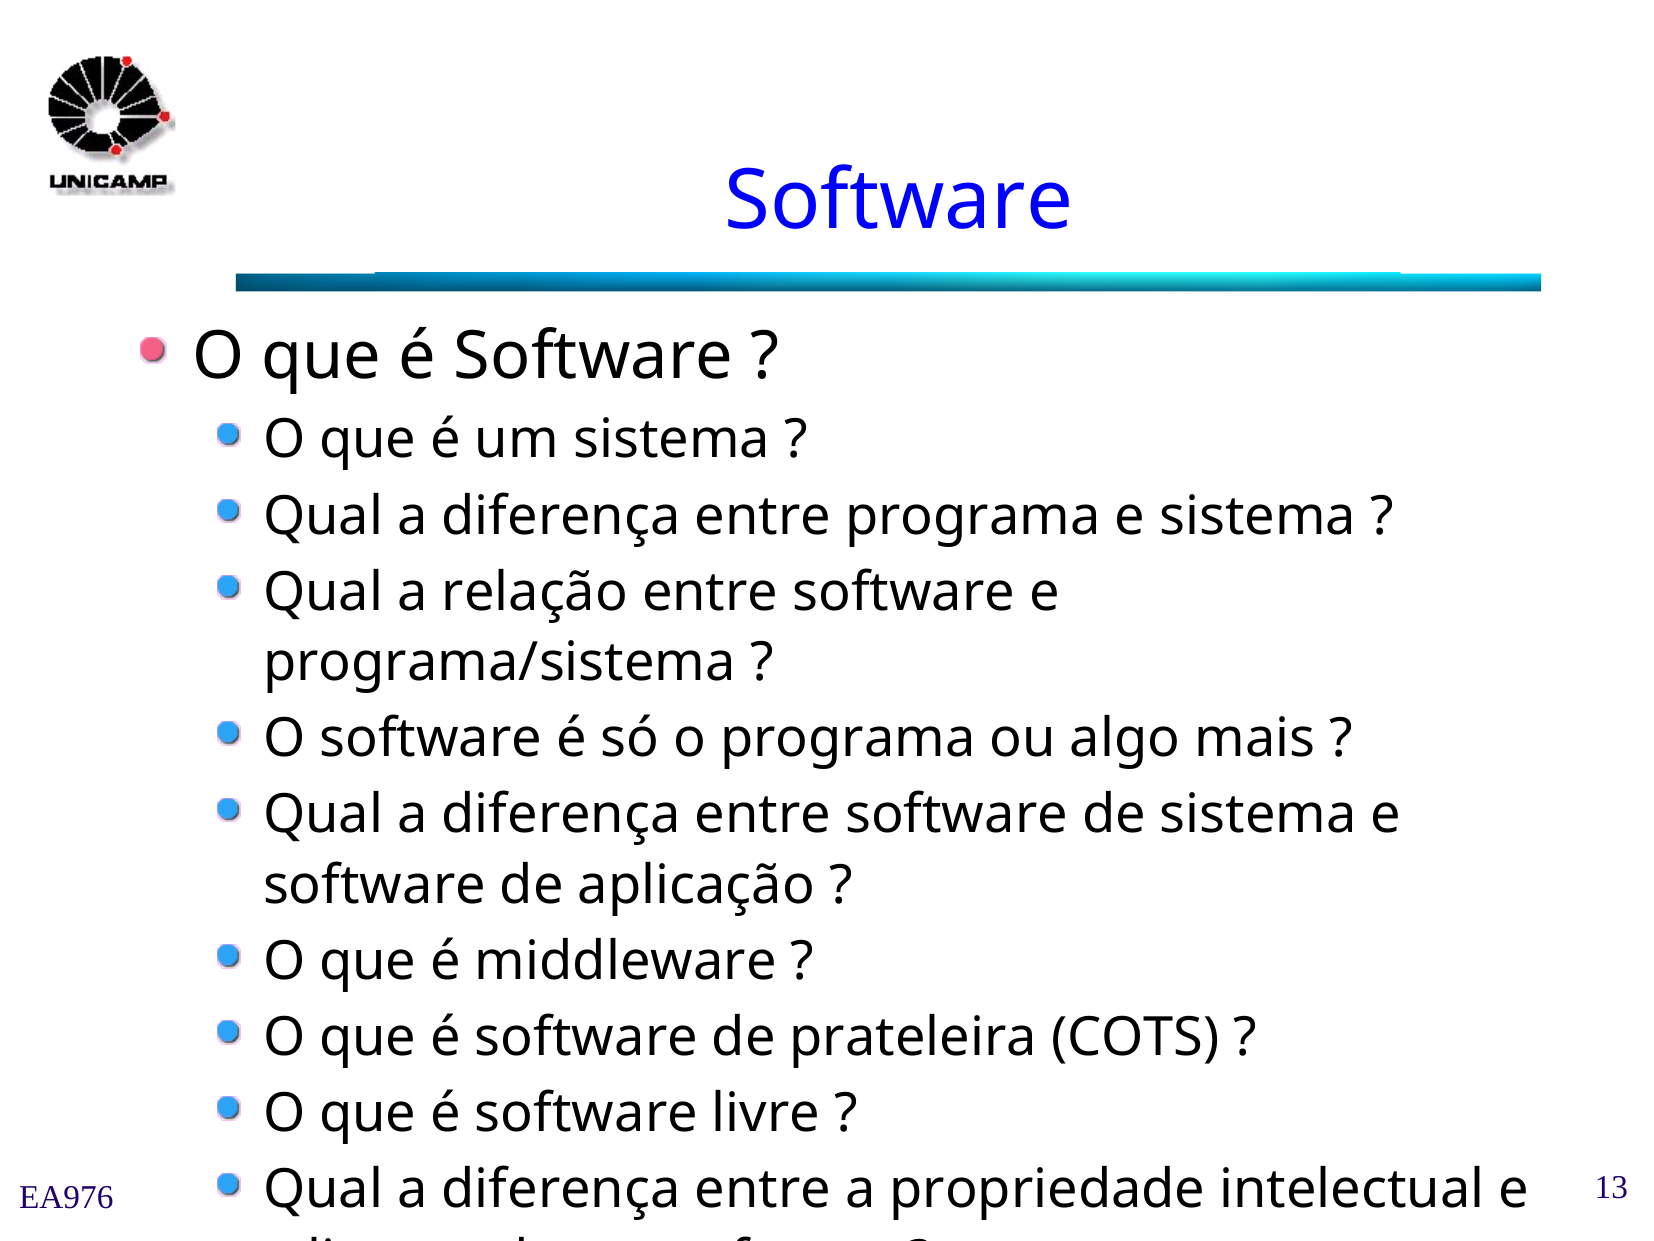

# Software
O que é Software ?
O que é um sistema ?
Qual a diferença entre programa e sistema ?
Qual a relação entre software e programa/sistema ?
O software é só o programa ou algo mais ?
Qual a diferença entre software de sistema e software de aplicação ?
O que é middleware ?
O que é software de prateleira (COTS) ?
O que é software livre ?
Qual a diferença entre a propriedade intelectual e a licença de um software ?
13